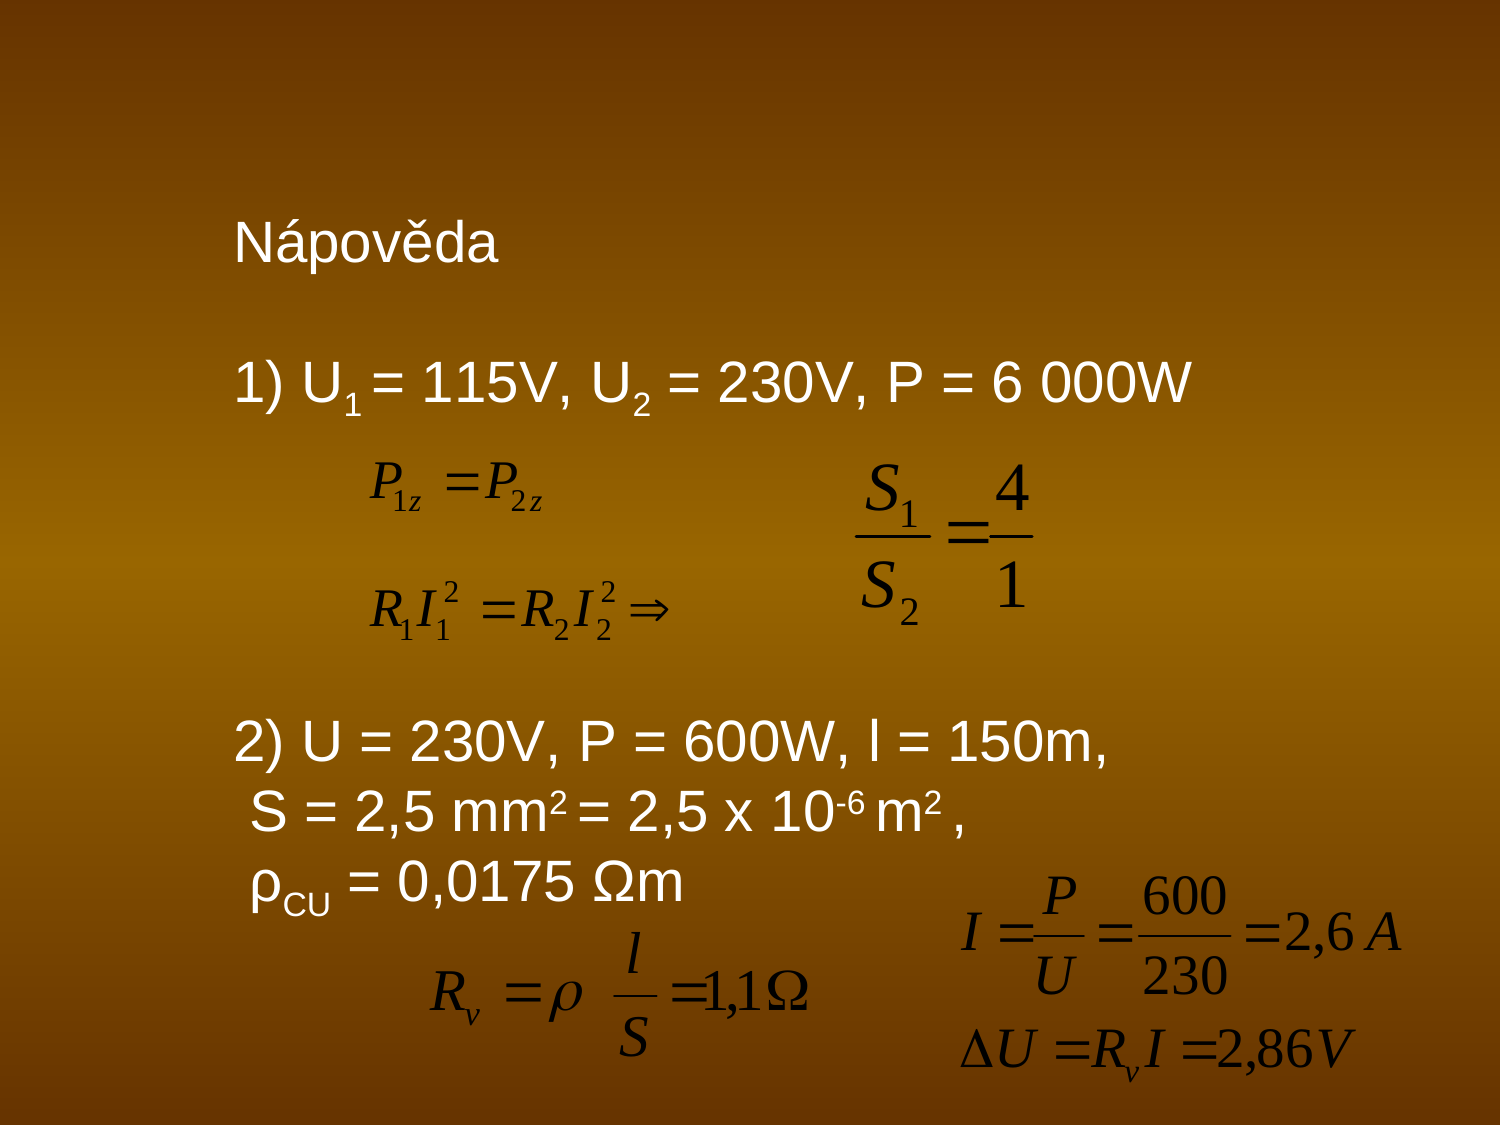

Nápověda
1) U1 = 115V, U2 = 230V, P = 6 000W
2) U = 230V, P = 600W, l = 150m,
 S = 2,5 mm2 = 2,5 x 10-6 m2 ,
 ρCU = 0,0175 Ωm